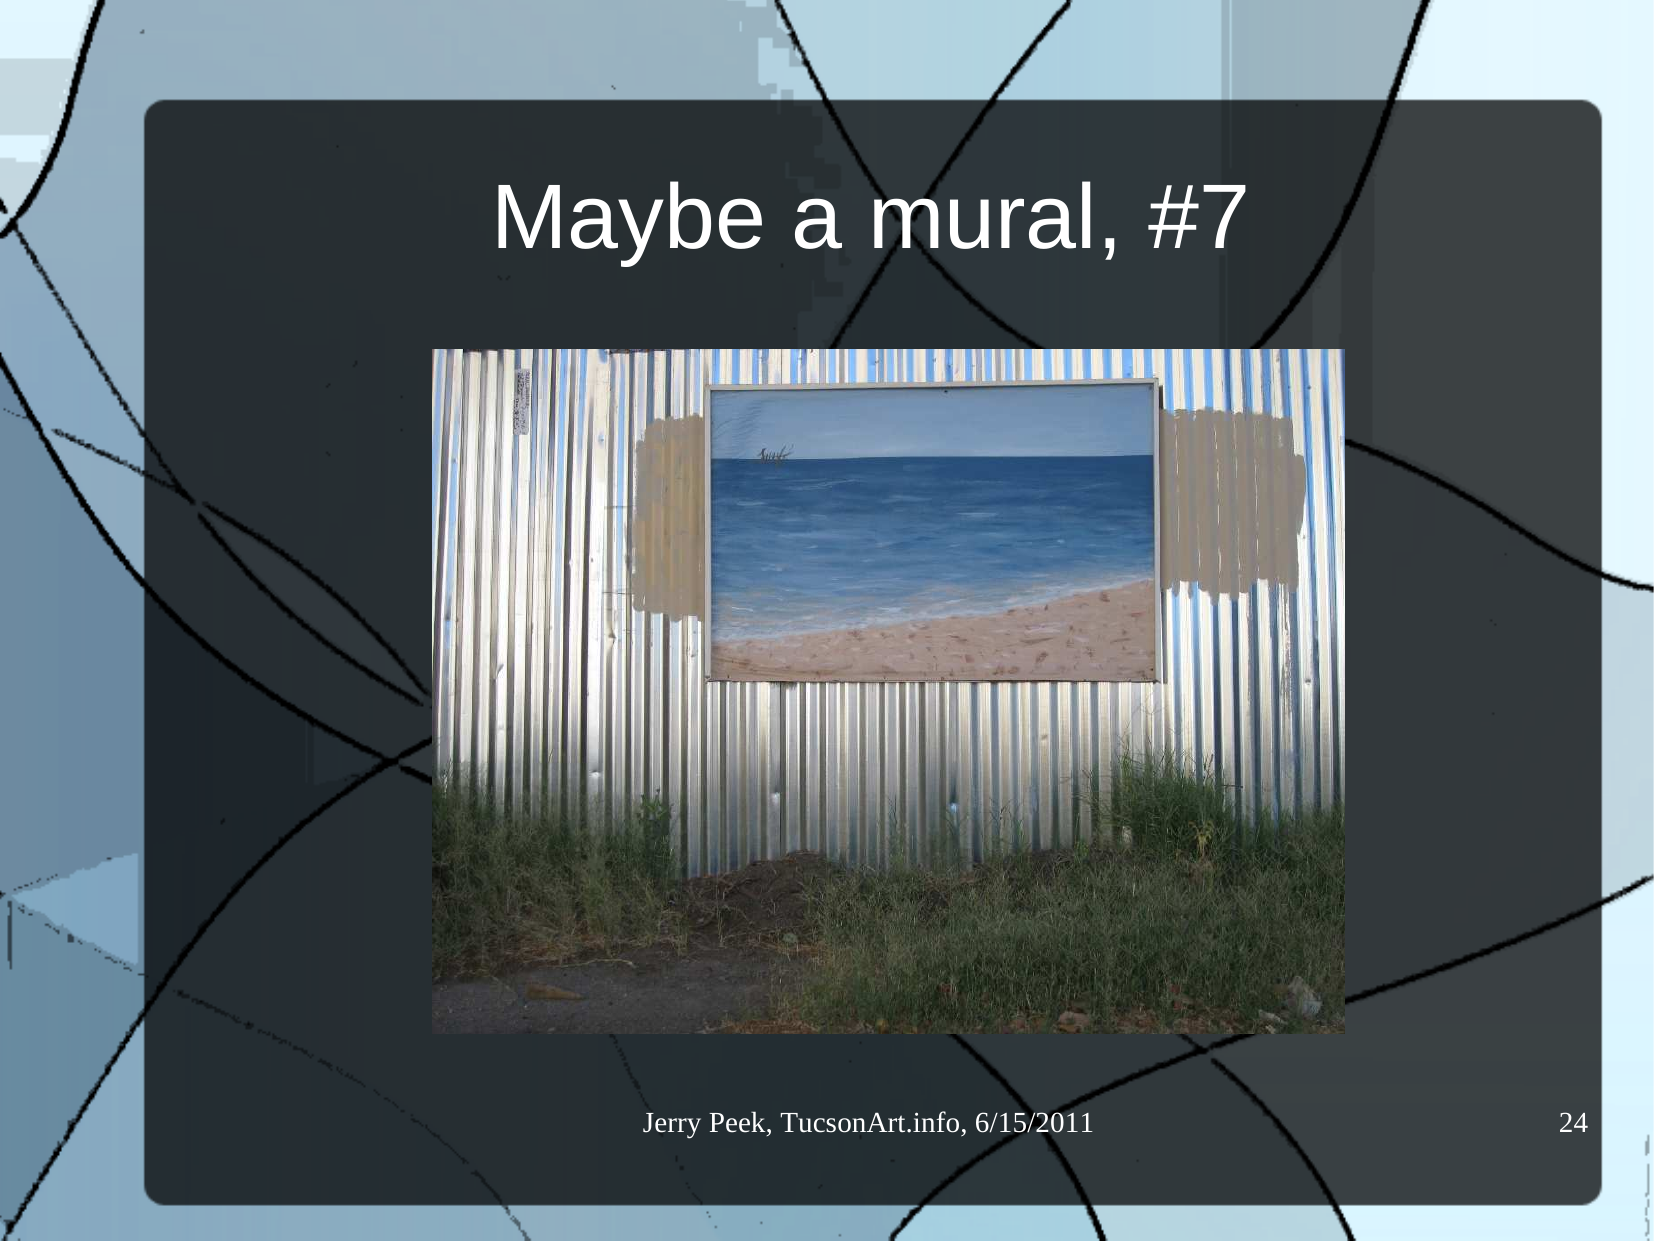

# Maybe a mural, #7
Jerry Peek, TucsonArt.info, 6/15/2011
24